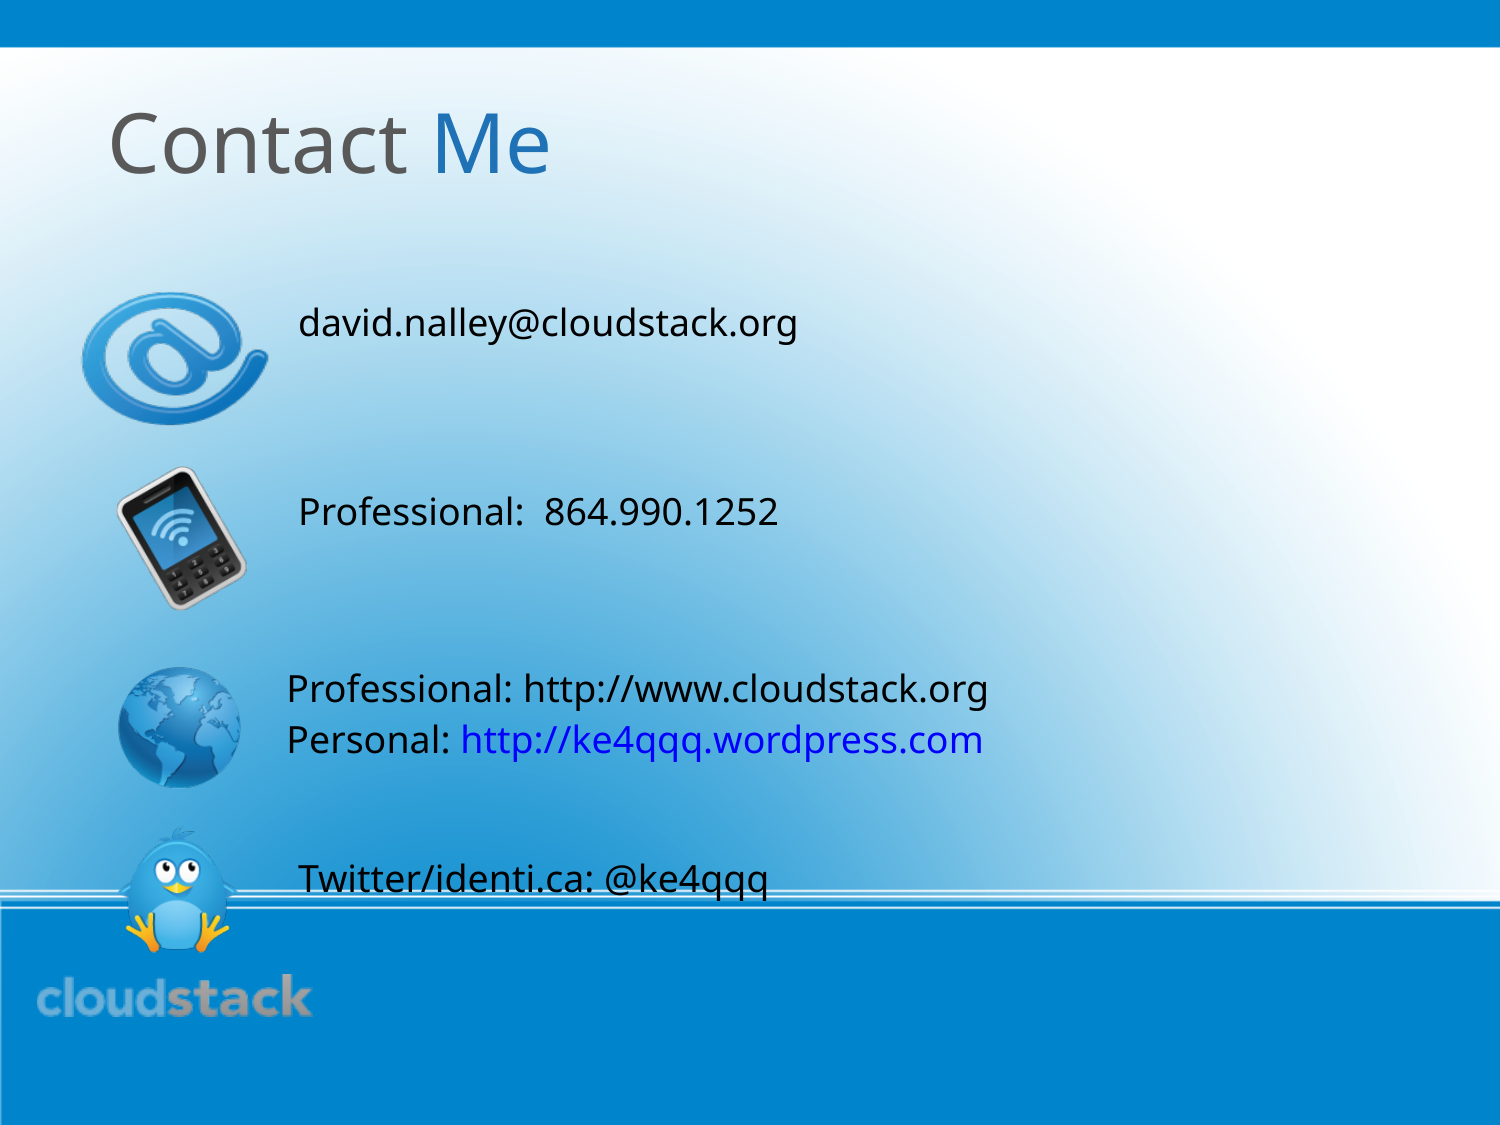

# Contact Me
david.nalley@cloudstack.org
Professional: 864.990.1252
Professional: http://www.cloudstack.org
Personal: http://ke4qqq.wordpress.com
Twitter/identi.ca: @ke4qqq